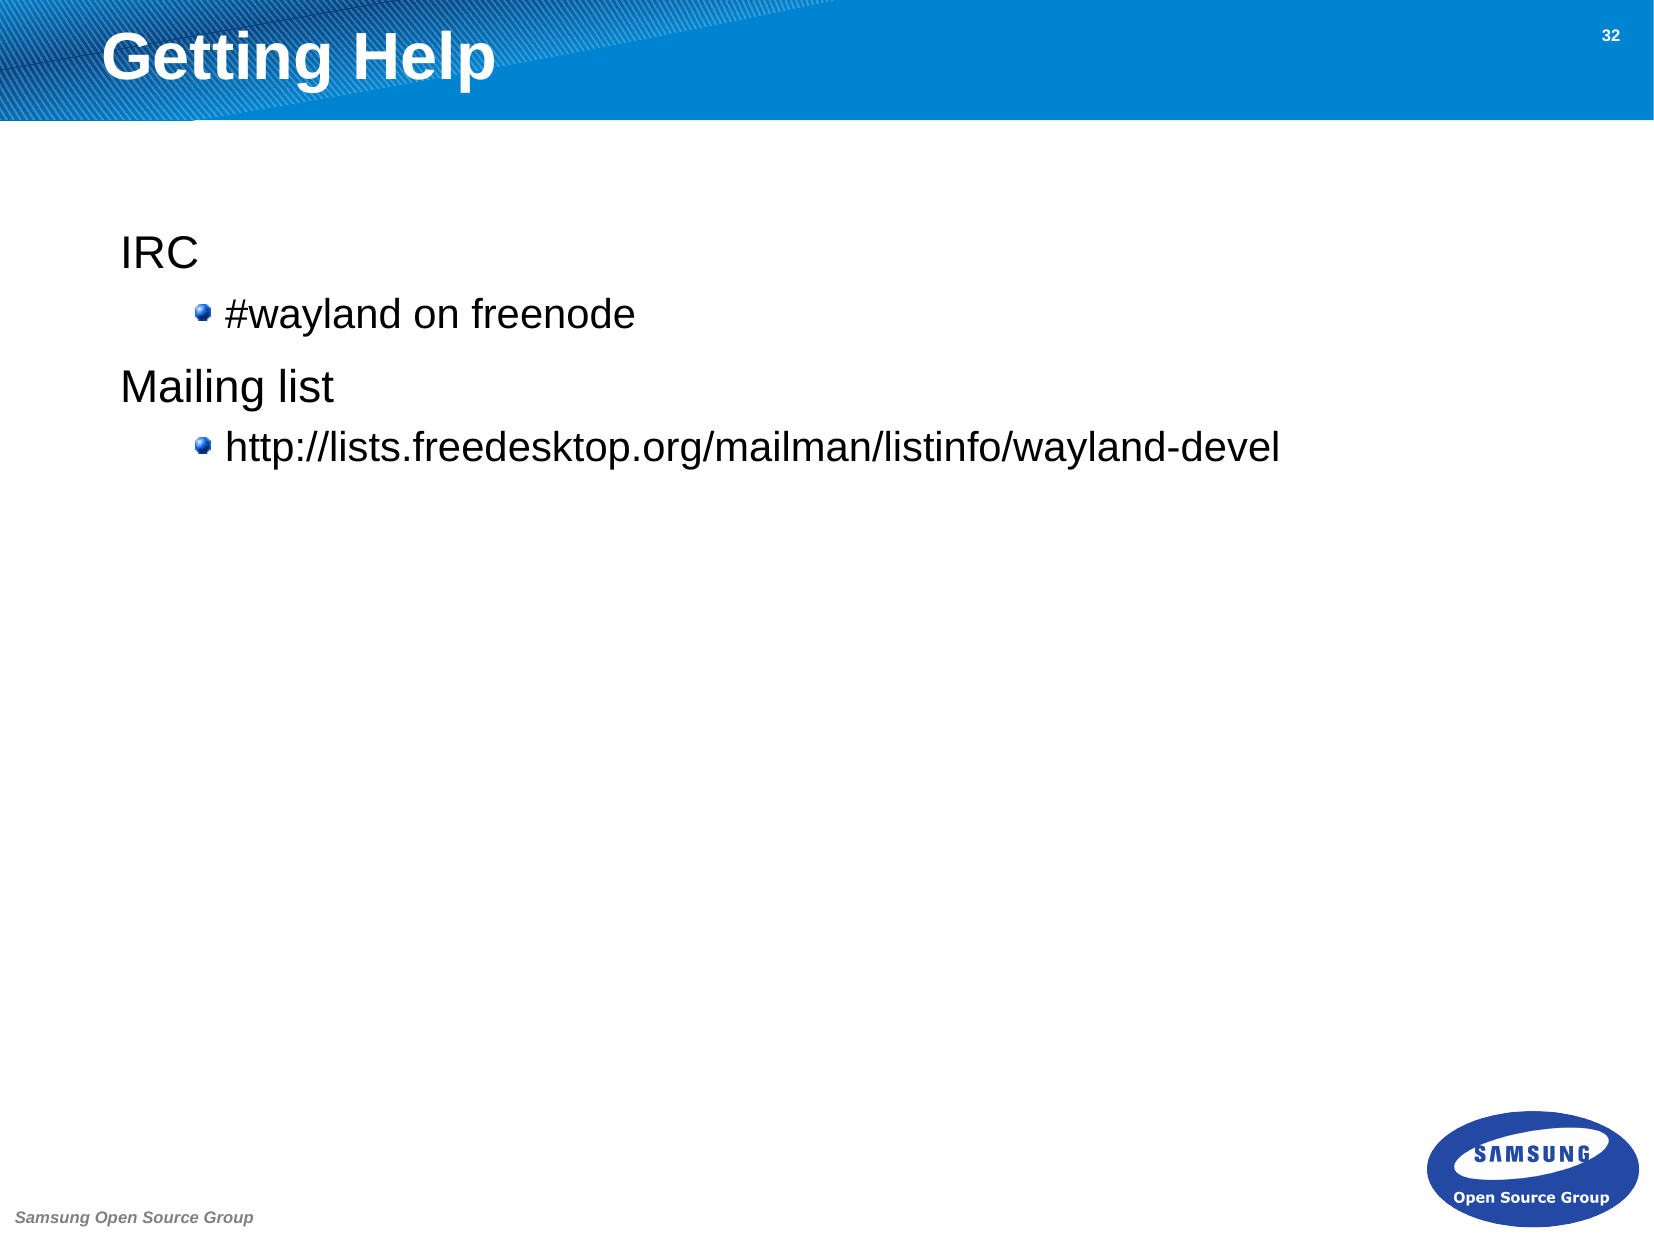

# Getting Help
IRC
#wayland on freenode
Mailing list
http://lists.freedesktop.org/mailman/listinfo/wayland-devel